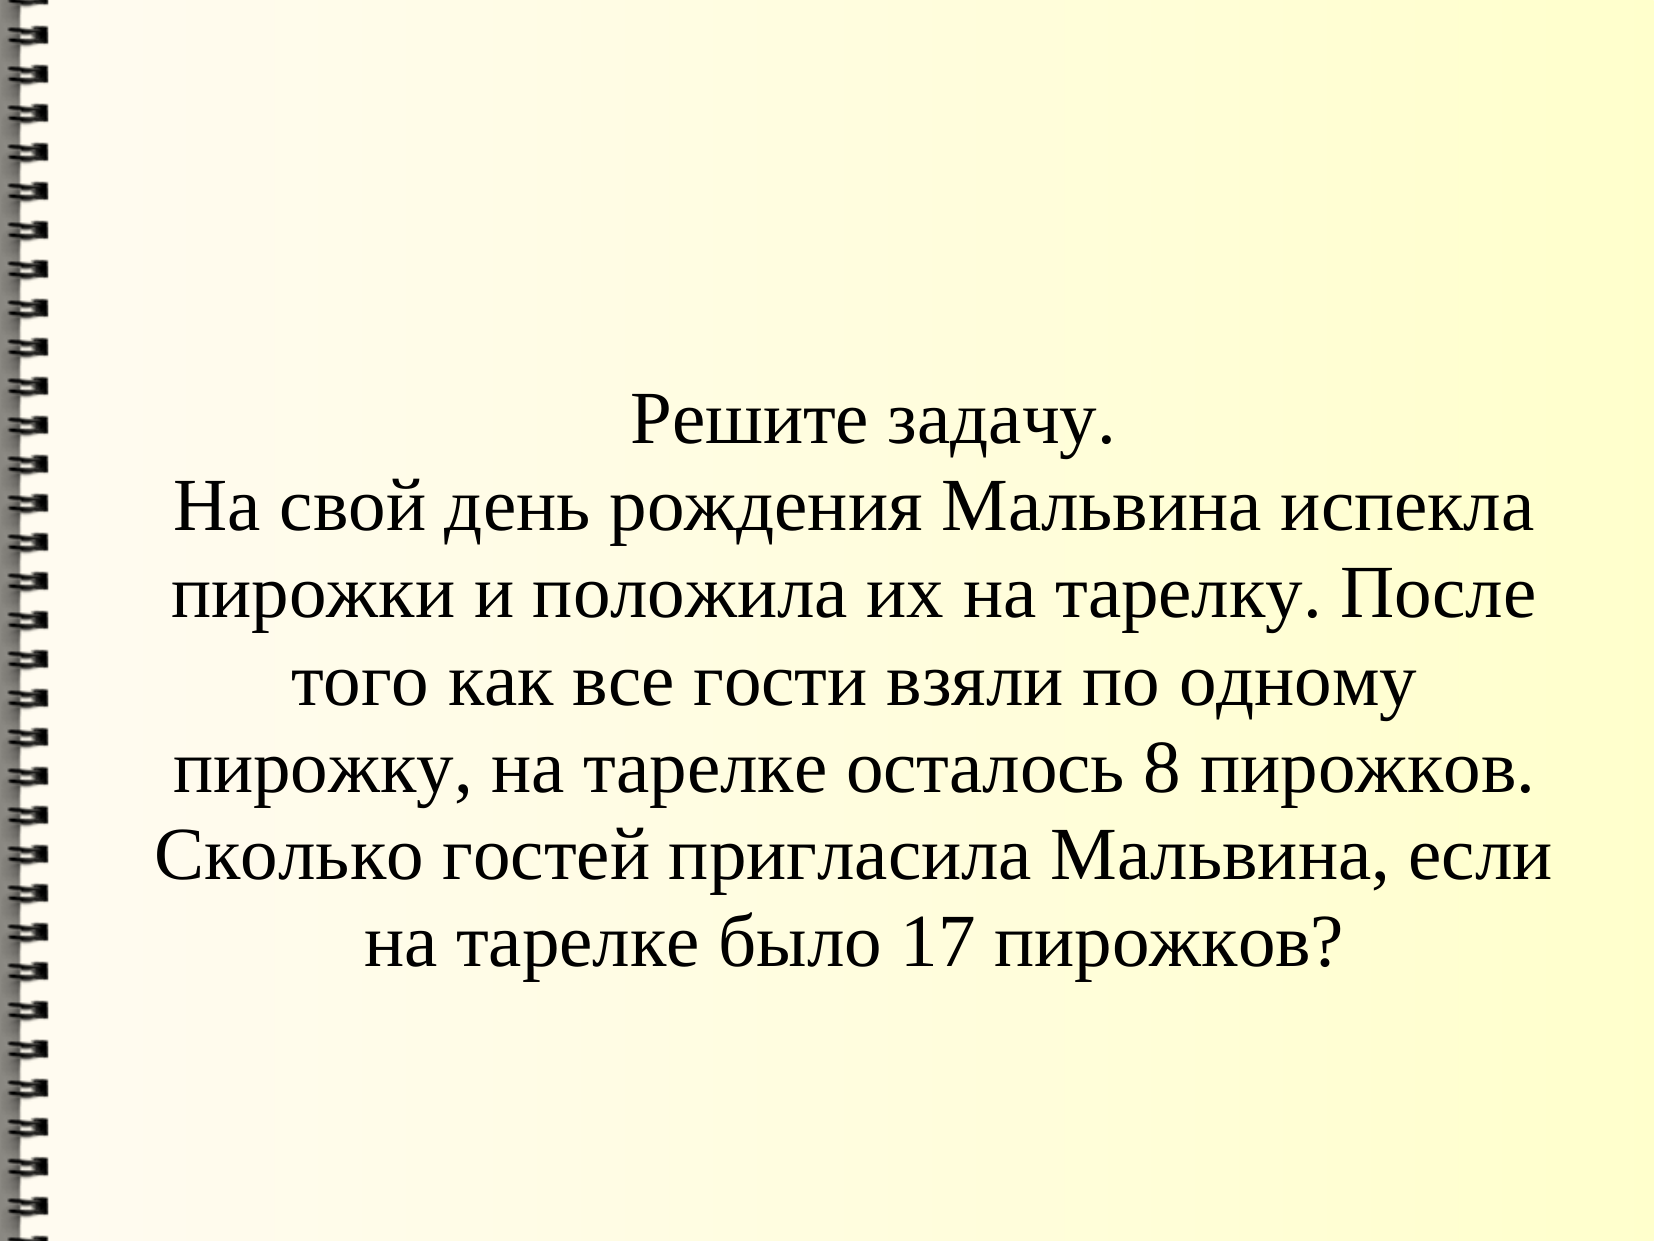

# Решите задачу. На свой день рождения Мальвина испекла пирожки и положила их на тарелку. После того как все гости взяли по одному пирожку, на тарелке осталось 8 пирожков. Сколько гостей пригласила Мальвина, если на тарелке было 17 пирожков?